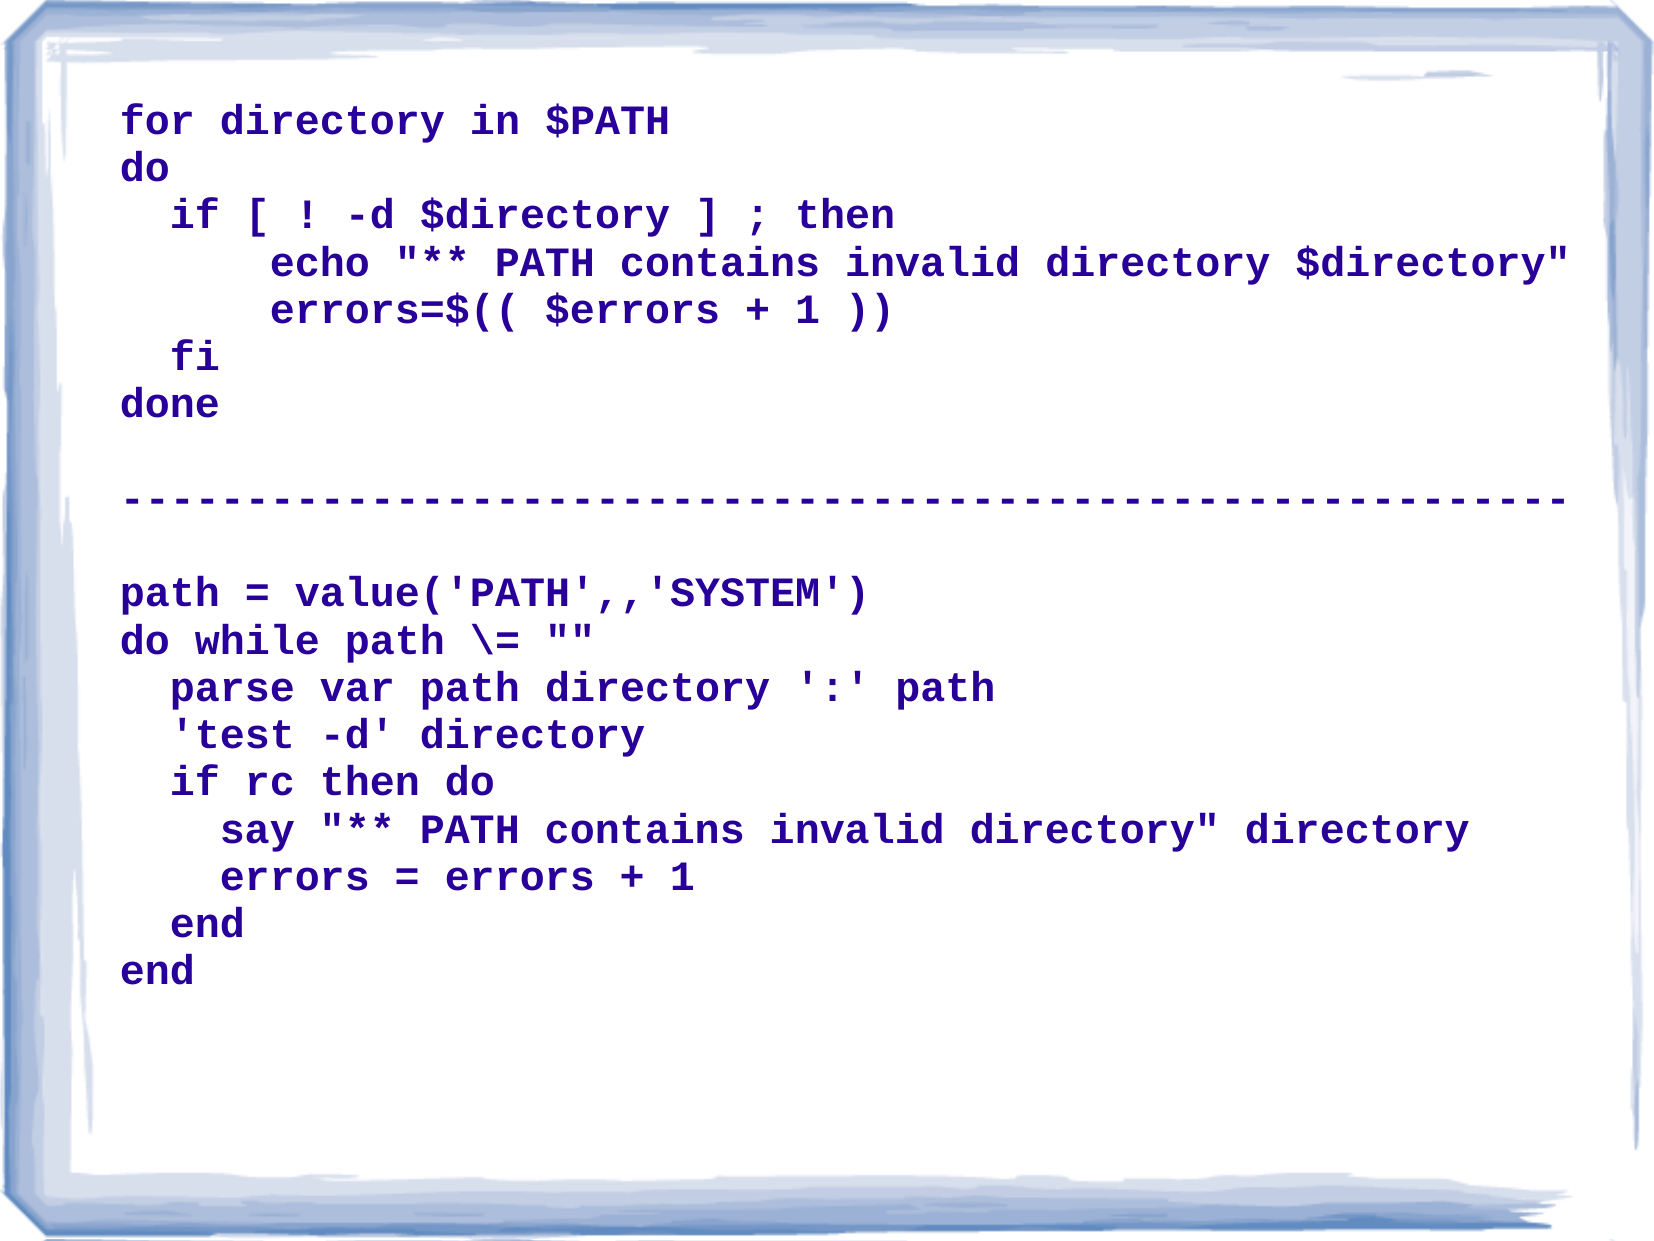

for directory in $PATH
do
 if [ ! -d $directory ] ; then
 echo "** PATH contains invalid directory $directory"
 errors=$(( $errors + 1 ))
 fi
done
----------------------------------------------------------
path = value('PATH',,'SYSTEM')
do while path \= ″″
 parse var path directory ':' path
 'test -d' directory
 if rc then do
 say "** PATH contains invalid directory" directory
 errors = errors + 1
 end
end